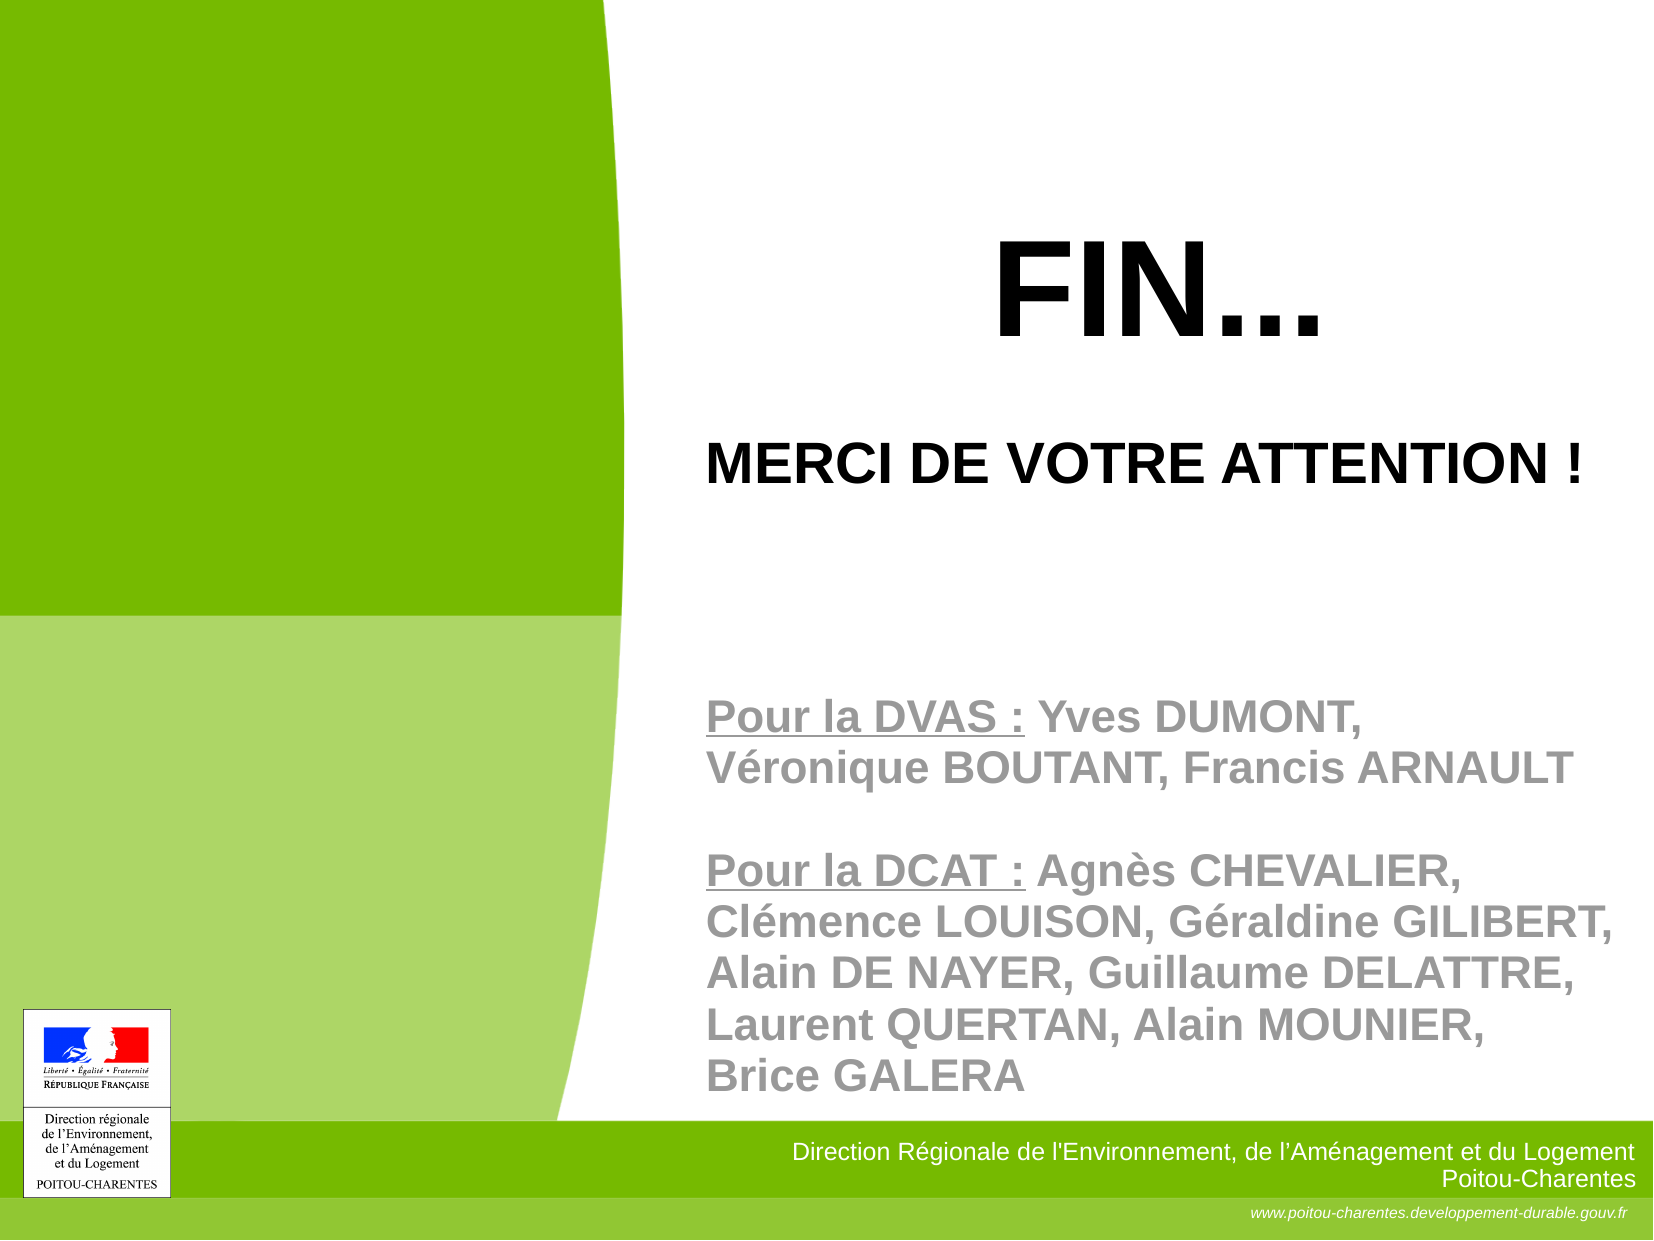

FIN...
MERCI DE VOTRE ATTENTION !
Pour la DVAS : Yves DUMONT,
Véronique BOUTANT, Francis ARNAULT
Pour la DCAT : Agnès CHEVALIER,
Clémence LOUISON, Géraldine GILIBERT,
Alain DE NAYER, Guillaume DELATTRE,
Laurent QUERTAN, Alain MOUNIER,
Brice GALERA